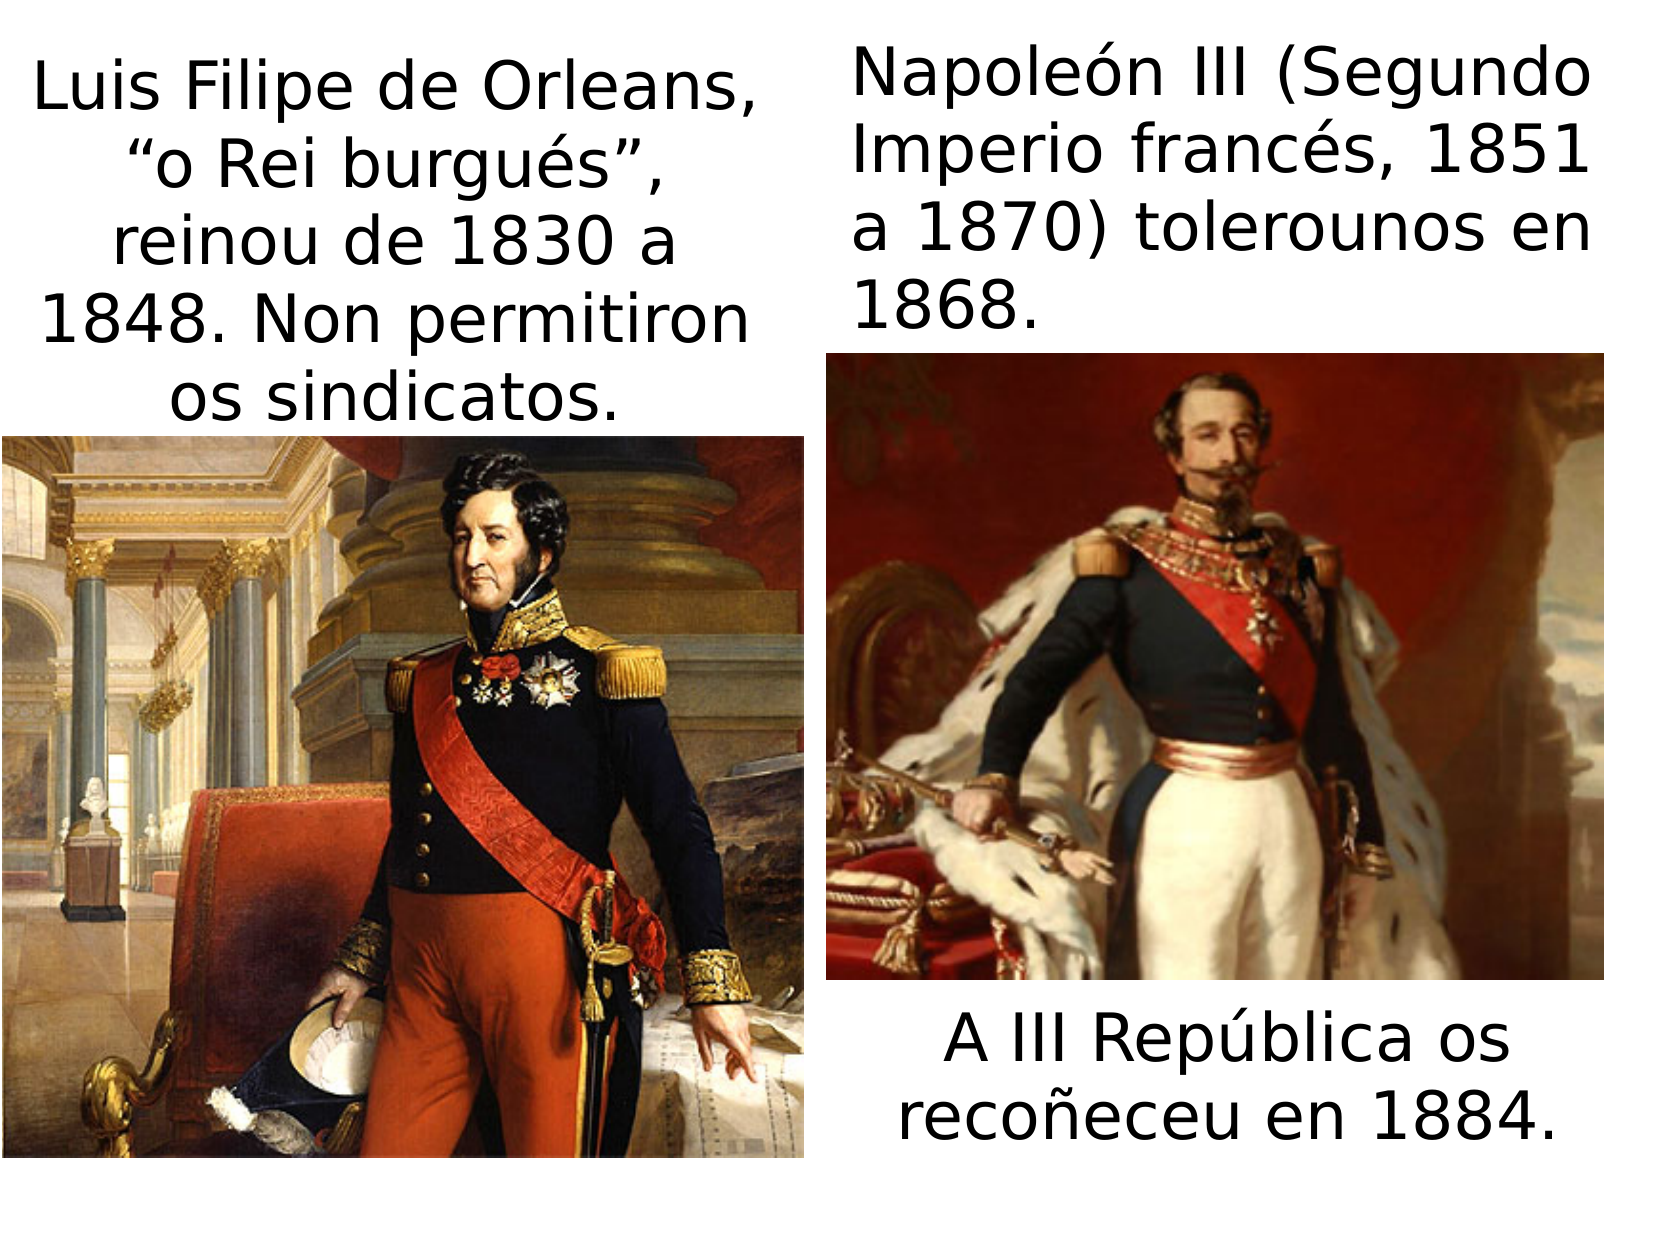

Napoleón III (Segundo Imperio francés, 1851 a 1870) tolerounos en 1868.
# Luis Filipe de Orleans, “o Rei burgués”, reinou de 1830 a 1848. Non permitiron os sindicatos.
A III República os recoñeceu en 1884.